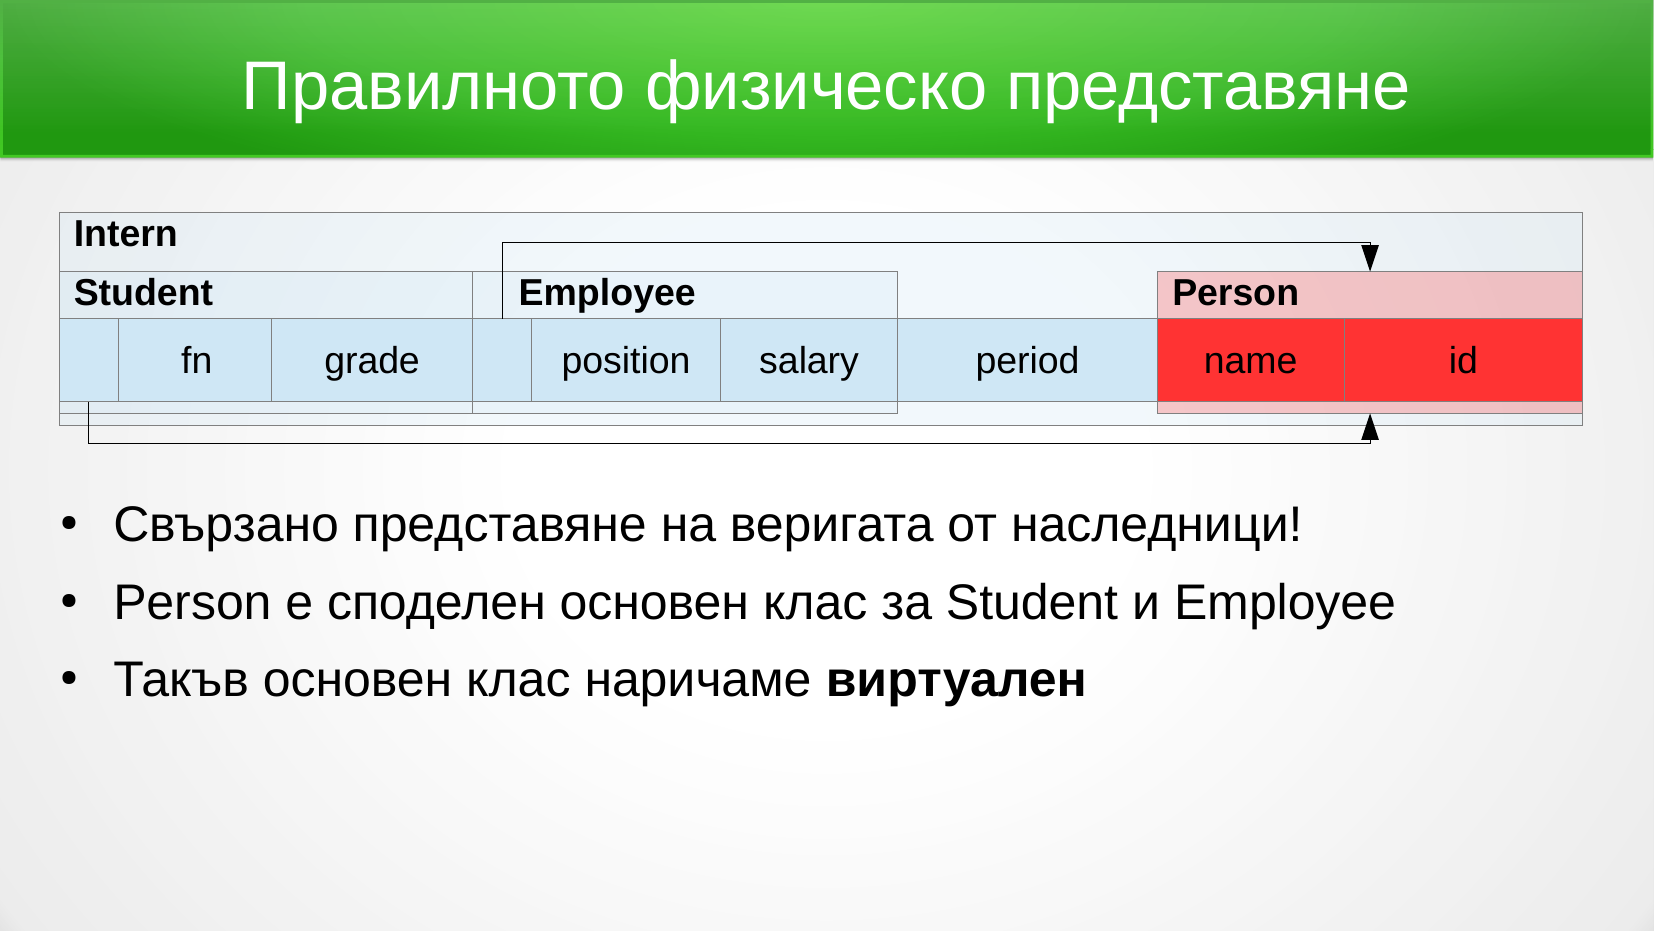

# Правилното физическо представяне
Intern
Student
 Employee
Person
fn
grade
position
salary
period
name
id
Свързано представяне на веригата от наследници!
Person е споделен основен клас за Student и Employee
Такъв основен клас наричаме виртуален